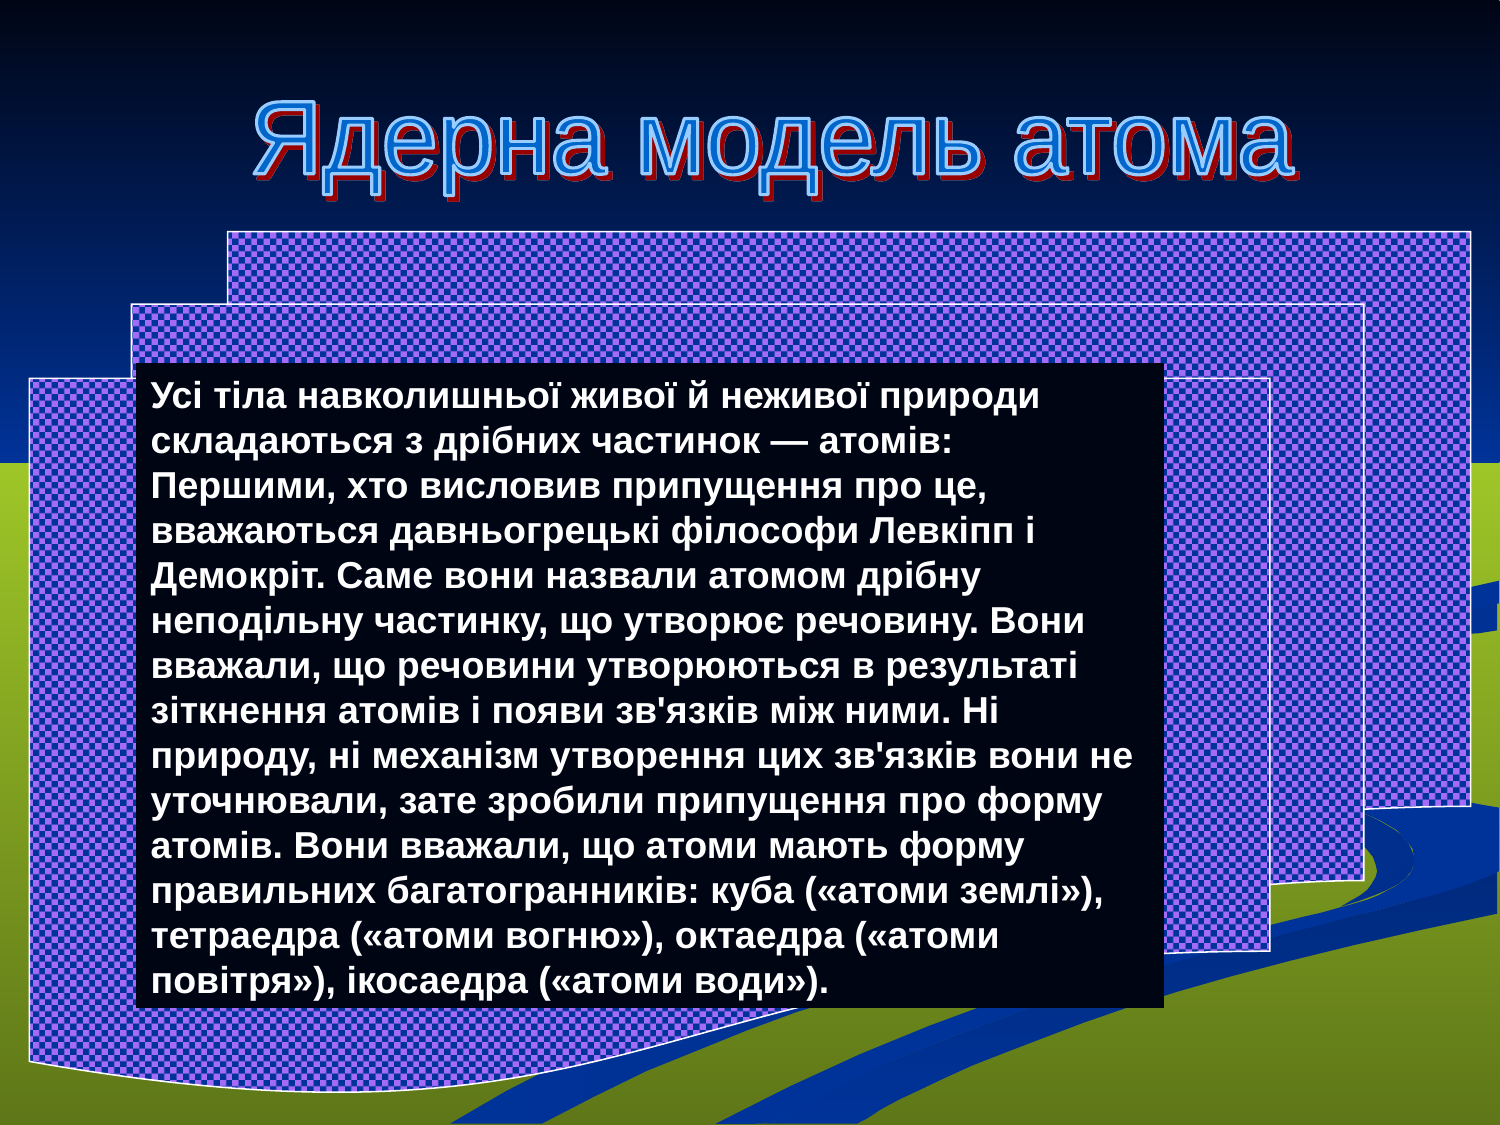

#
Ядерна модель атома
Усі тіла навколишньої живої й неживої природи складаються з дрібних частинок — атомів: Першими, хто висловив припущення про це, вважаються давньогрецькі філософи Левкіпп і Демокріт. Саме вони назвали атомом дрібну неподільну частинку, що утворює речовину. Вони вважали, що речовини утворюються в результаті зіткнення атомів і появи зв'язків між ними. Ні природу, ні механізм утворення цих зв'язків вони не уточнювали, зате зробили припущення про форму атомів. Вони вважали, що атоми мають форму правильних багатогранників: куба («атоми землі»), тетраедра («атоми вогню»), октаедра («атоми повітря»), ікосаедра («атоми води»).